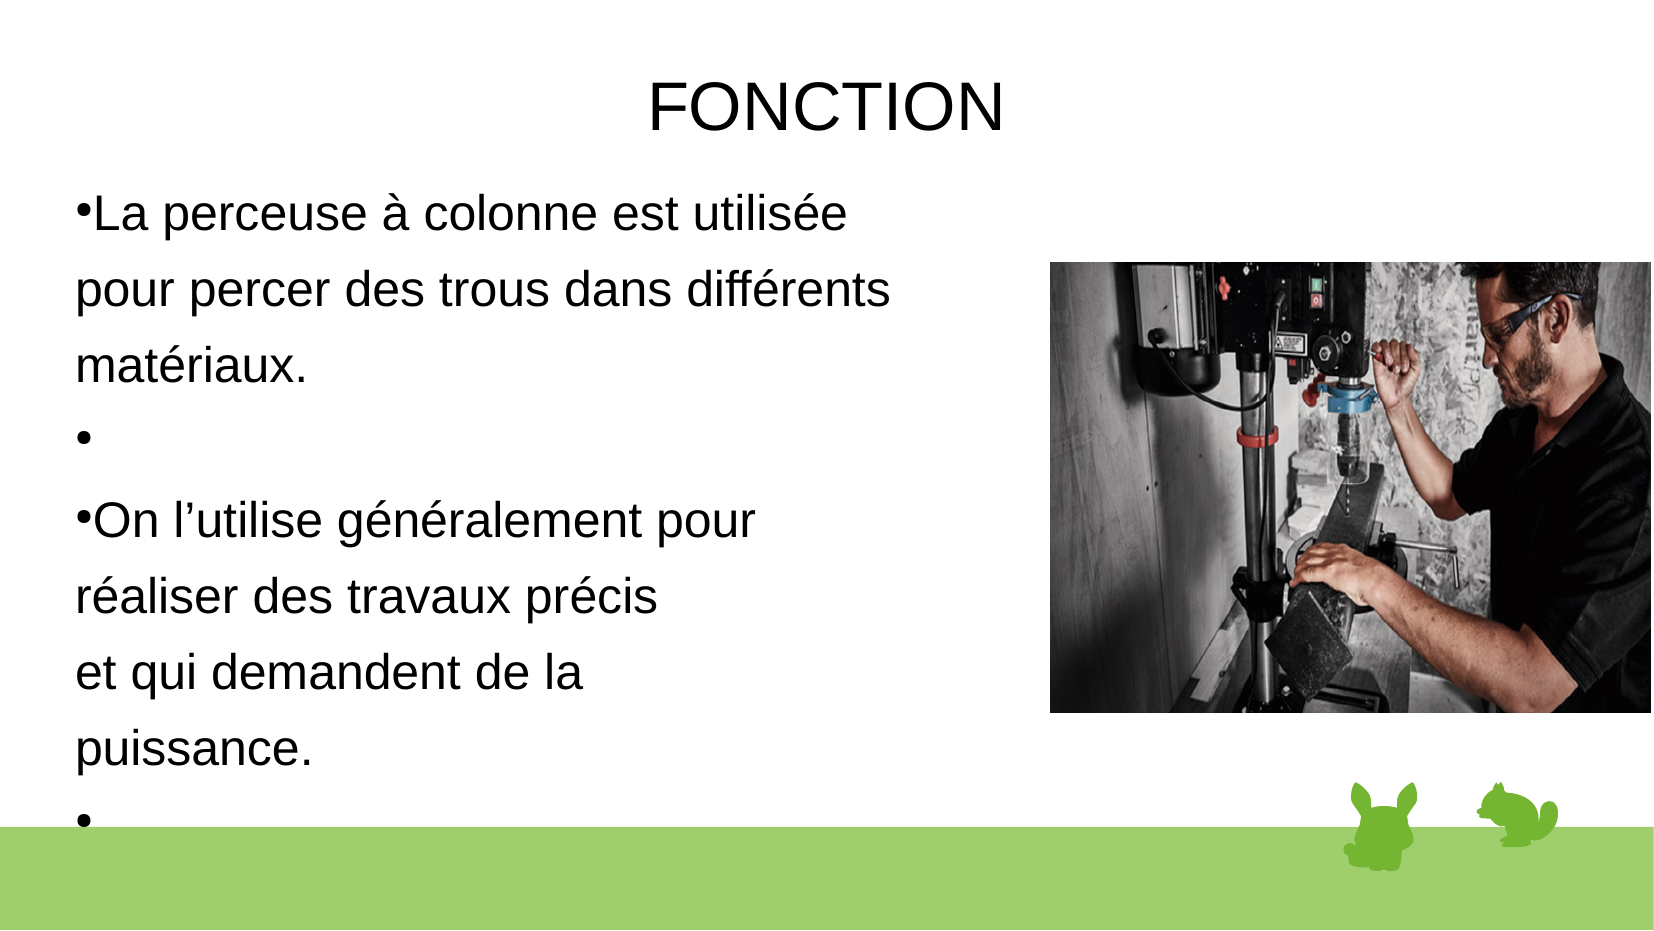

# FONCTION
La perceuse à colonne est utilisée
pour percer des trous dans différents
matériaux.
On l’utilise généralement pour
réaliser des travaux précis
et qui demandent de la
puissance.